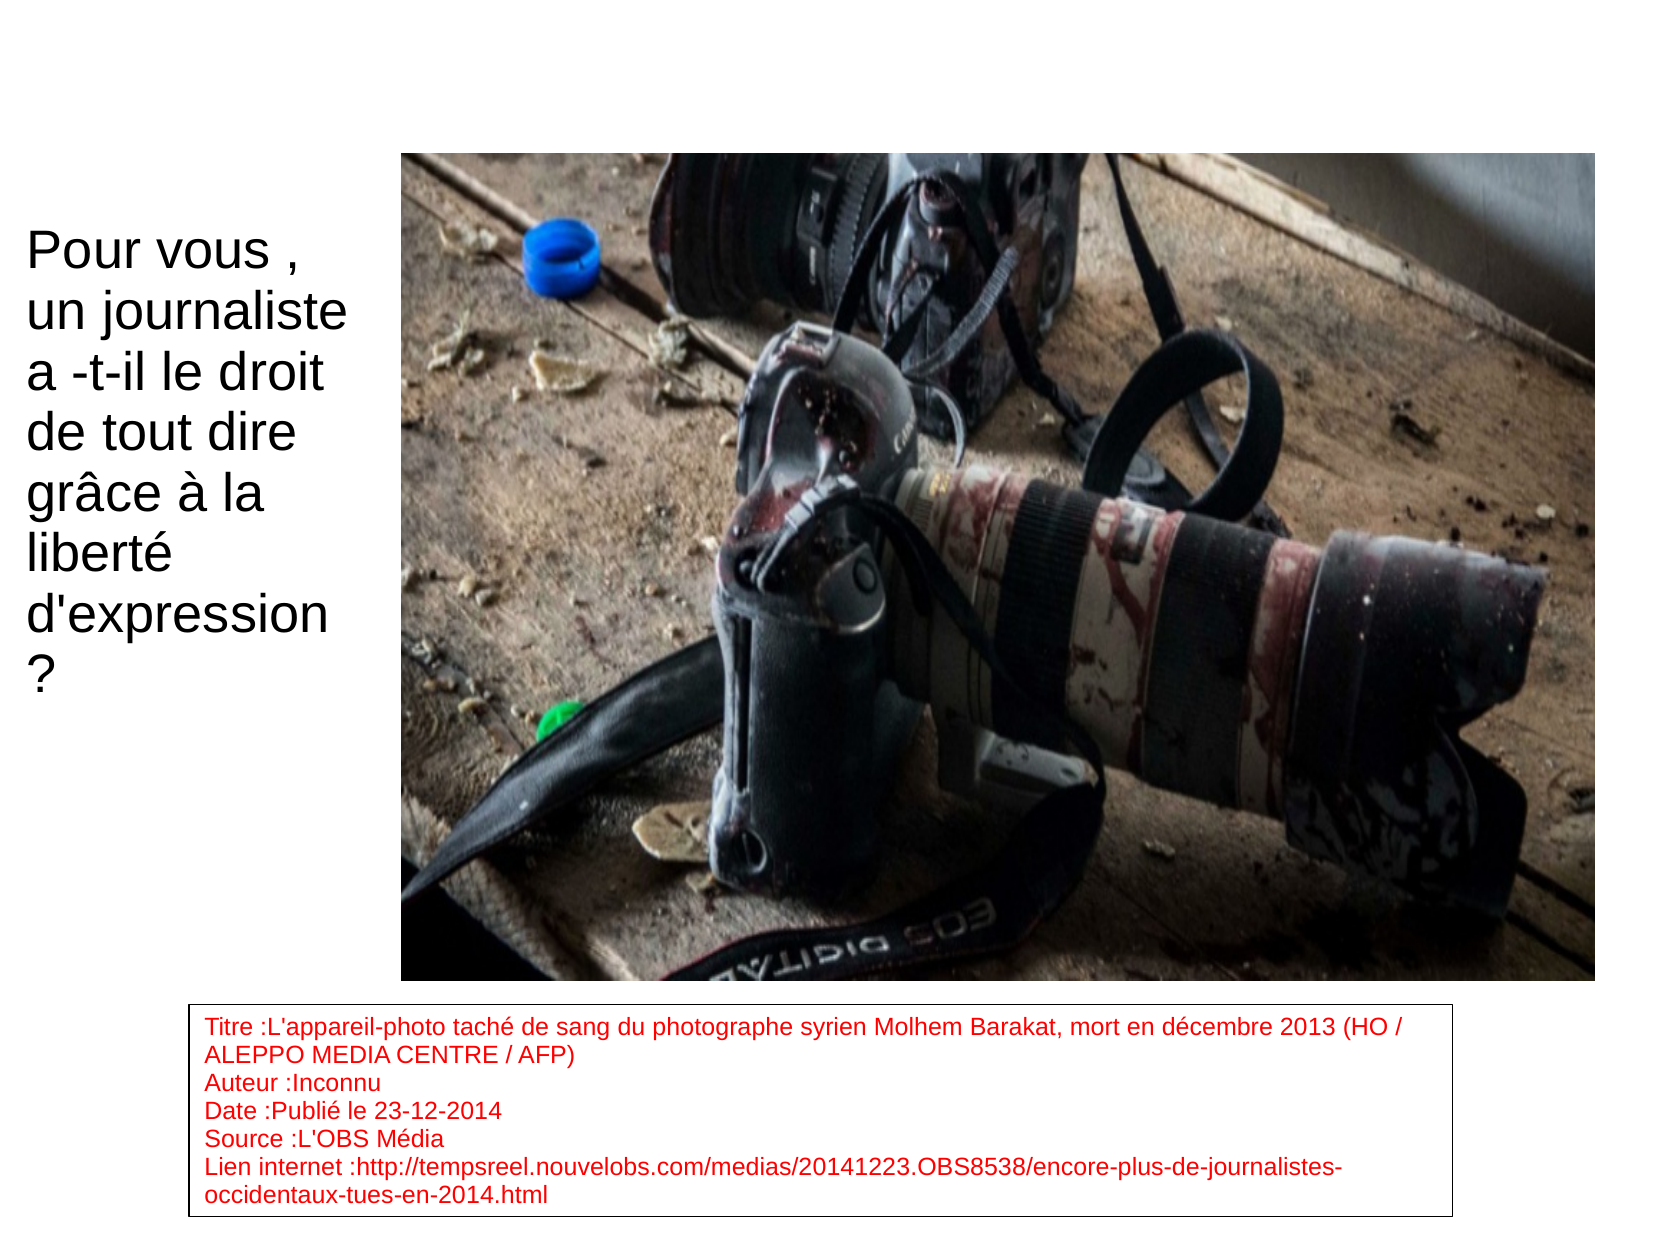

Pour vous , un journaliste a -t-il le droit de tout dire grâce à la liberté d'expression ?
Titre :L'appareil-photo taché de sang du photographe syrien Molhem Barakat, mort en décembre 2013 (HO / ALEPPO MEDIA CENTRE / AFP)
Auteur :Inconnu
Date :Publié le 23-12-2014
Source :L'OBS Média
Lien internet :http://tempsreel.nouvelobs.com/medias/20141223.OBS8538/encore-plus-de-journalistes-occidentaux-tues-en-2014.html